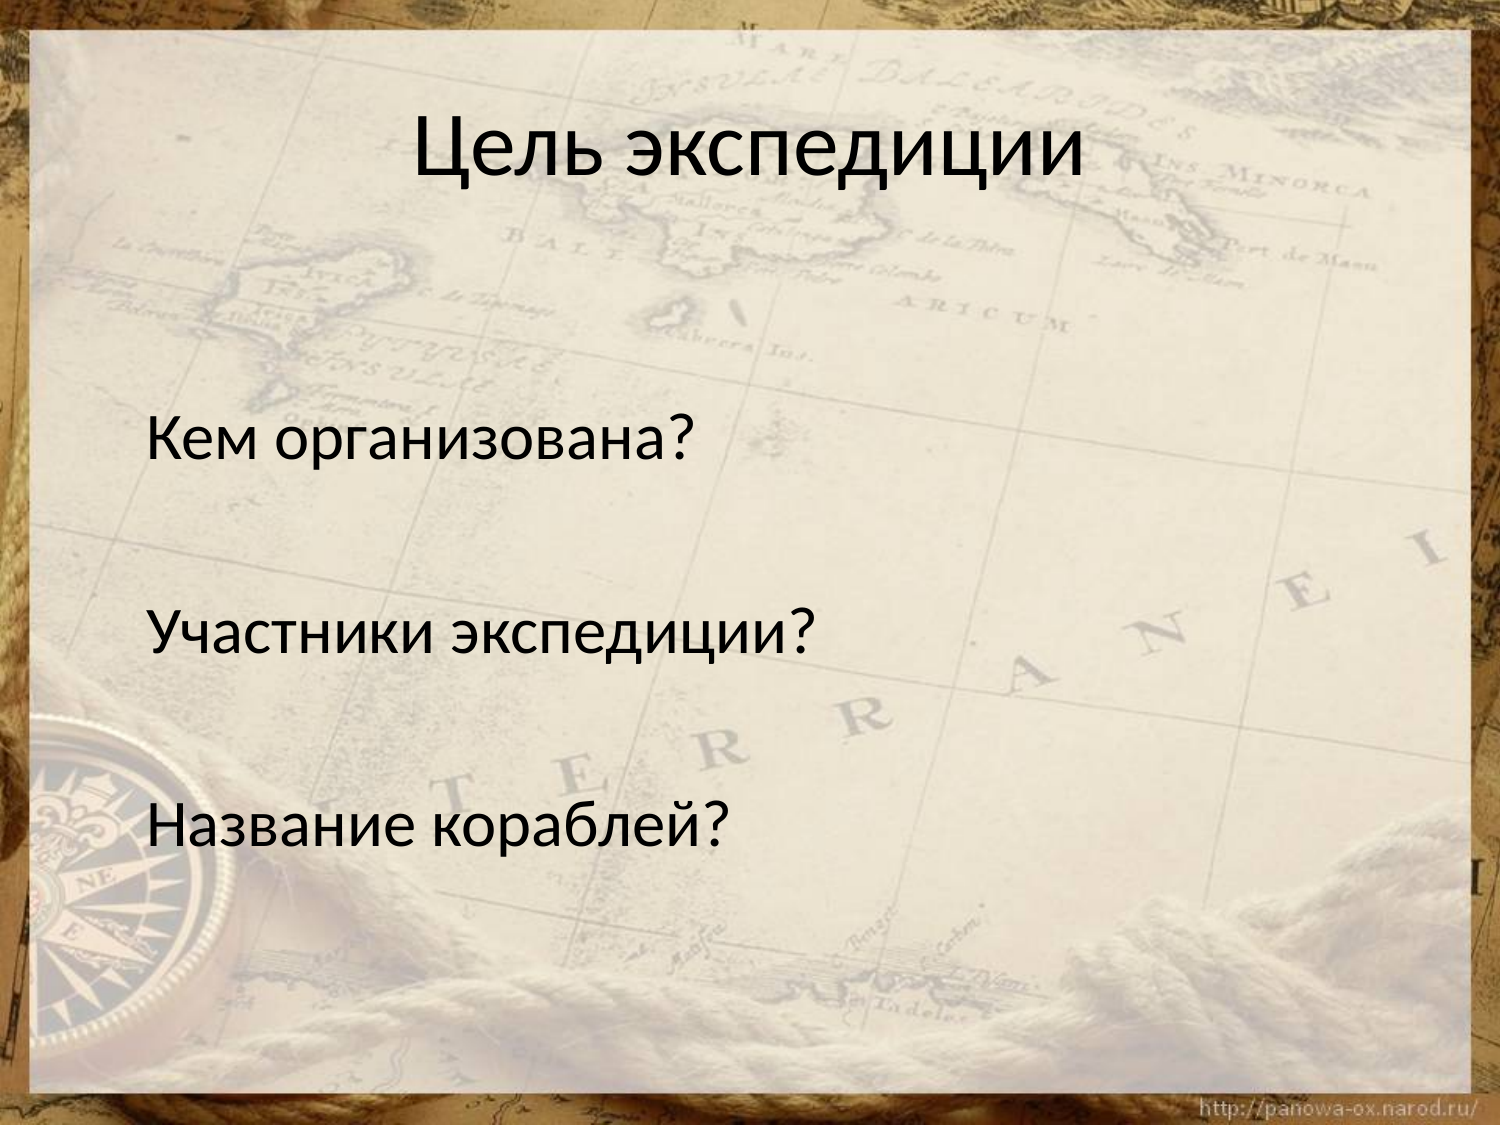

# Цель экспедиции
Кем организована?
Участники экспедиции?
Название кораблей?